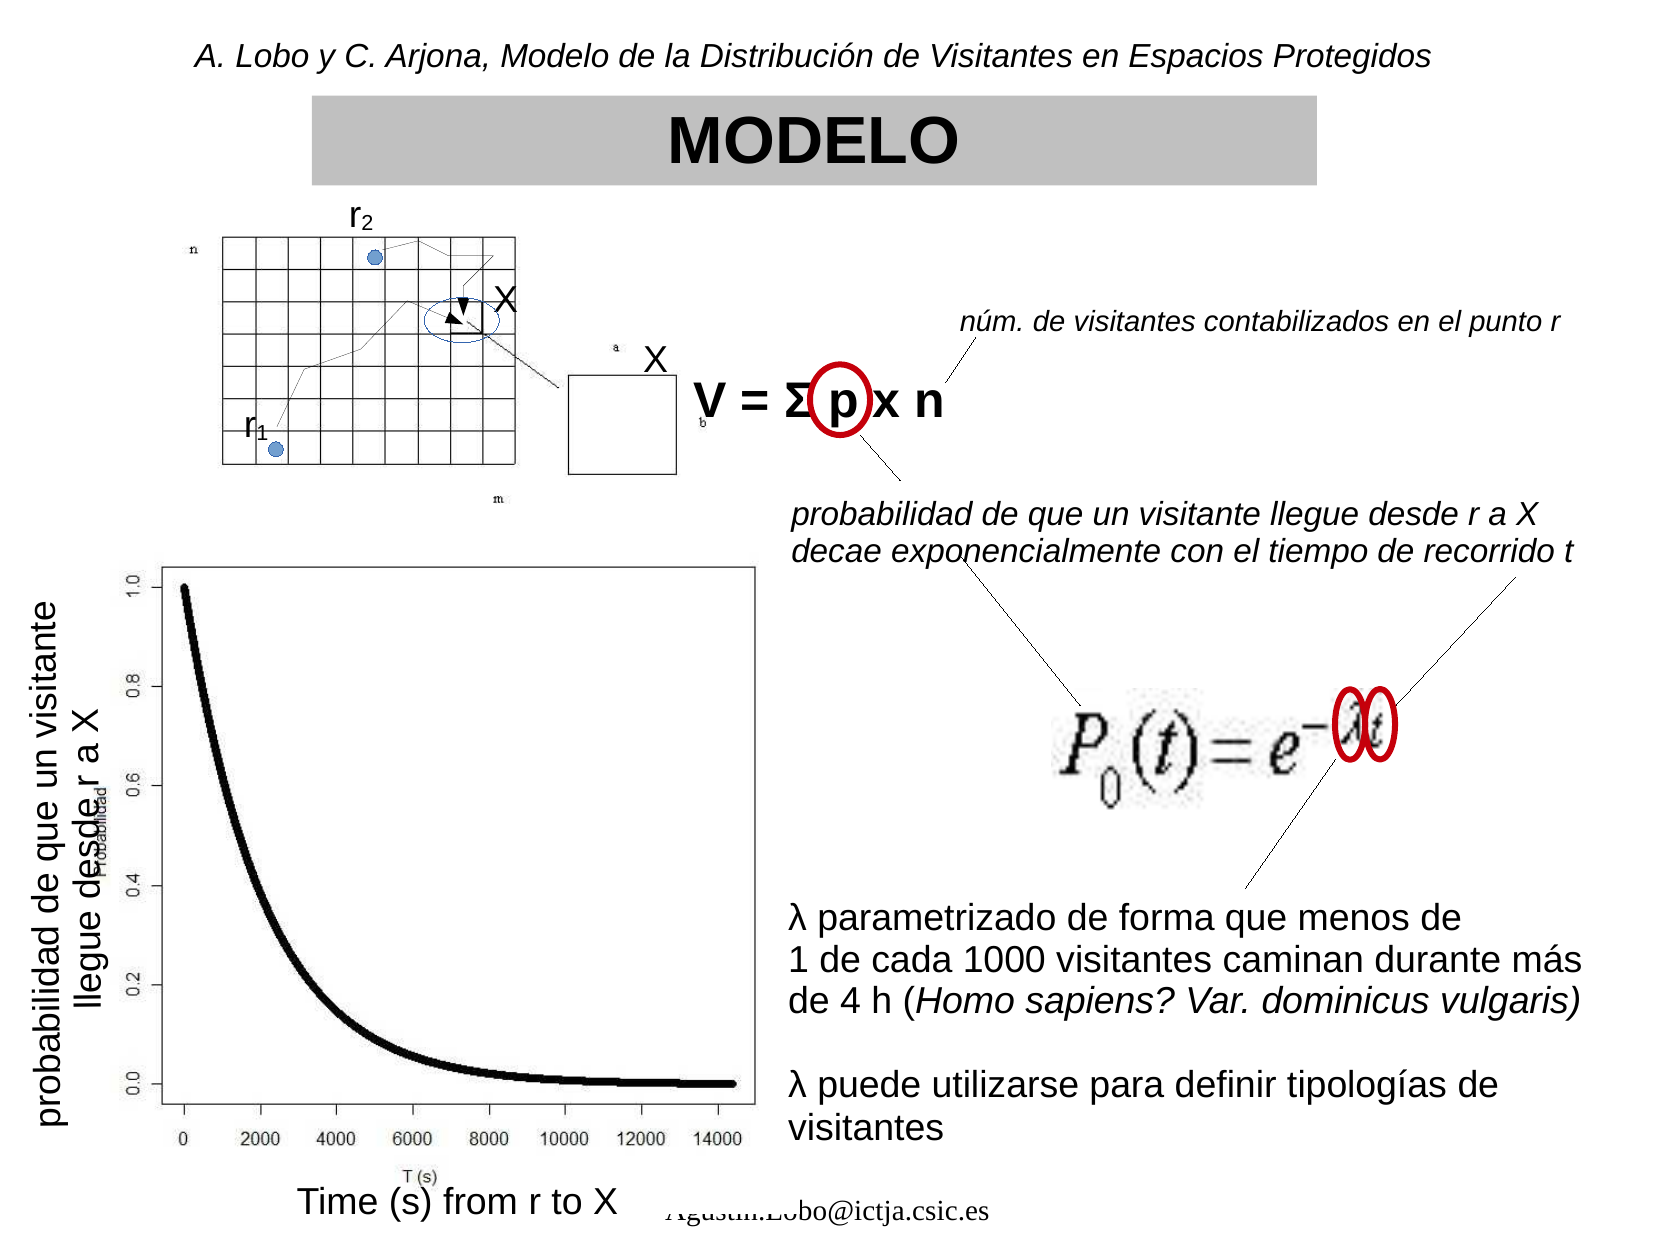

MODELO
r2
X
X
r1
núm. de visitantes contabilizados en el punto r
V = Σ p x n
probabilidad de que un visitante llegue desde r a X decae exponencialmente con el tiempo de recorrido t
λ parametrizado de forma que menos de
1 de cada 1000 visitantes caminan durante más de 4 h (Homo sapiens? Var. dominicus vulgaris)
λ puede utilizarse para definir tipologías de visitantes
probabilidad de que un visitante
llegue desde r a X
Time (s) from r to X